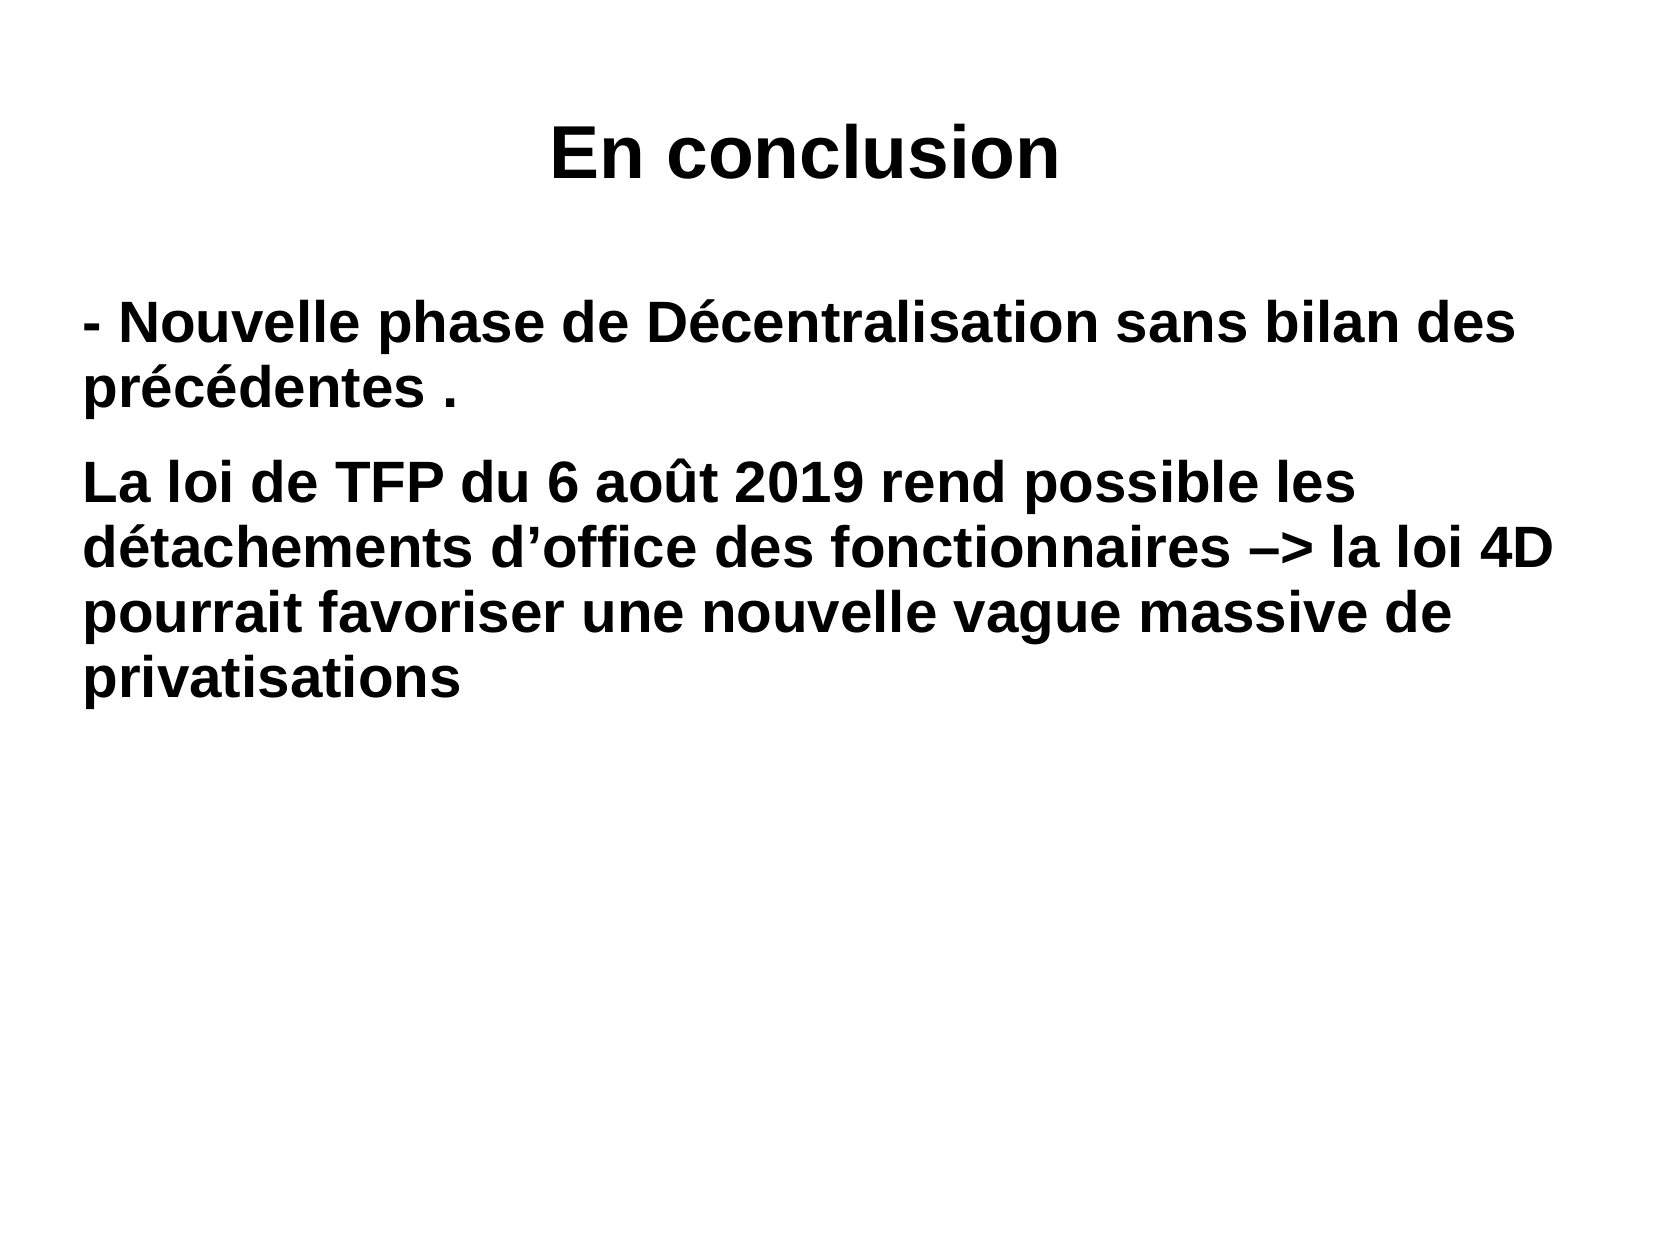

# En conclusion
- Nouvelle phase de Décentralisation sans bilan des précédentes .
La loi de TFP du 6 août 2019 rend possible les détachements d’office des fonctionnaires –> la loi 4D pourrait favoriser une nouvelle vague massive de privatisations